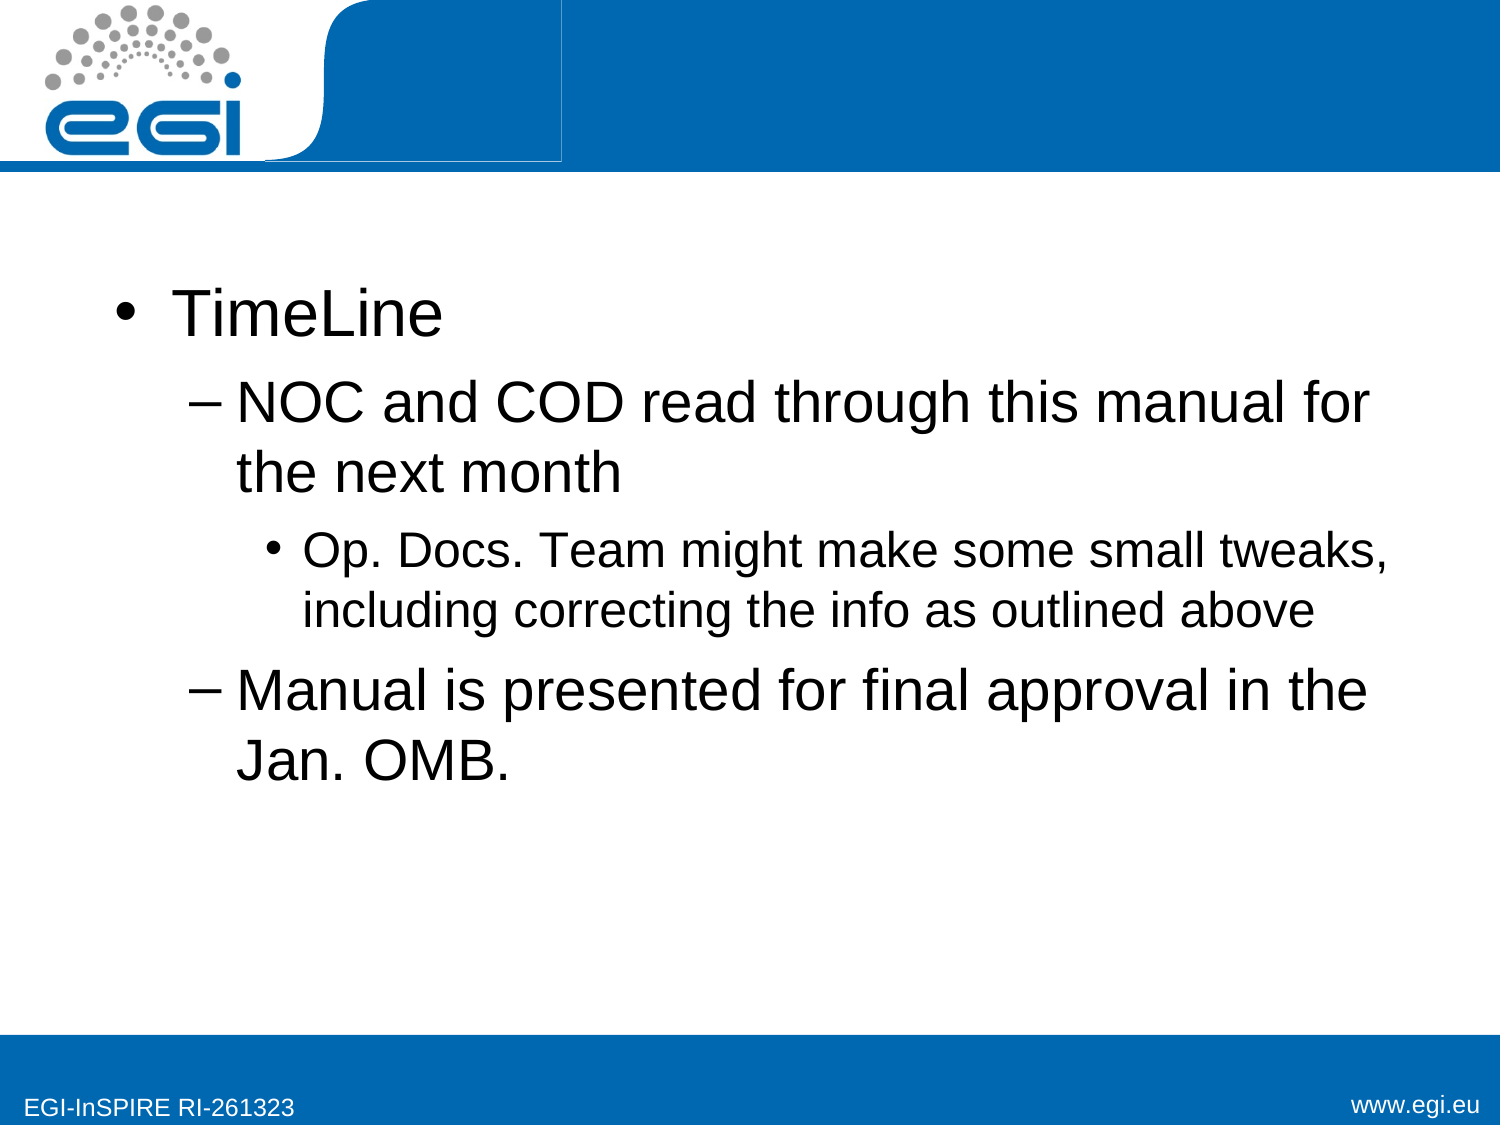

# TimeLine
NOC and COD read through this manual for the next month
Op. Docs. Team might make some small tweaks, including correcting the info as outlined above
Manual is presented for final approval in the Jan. OMB.